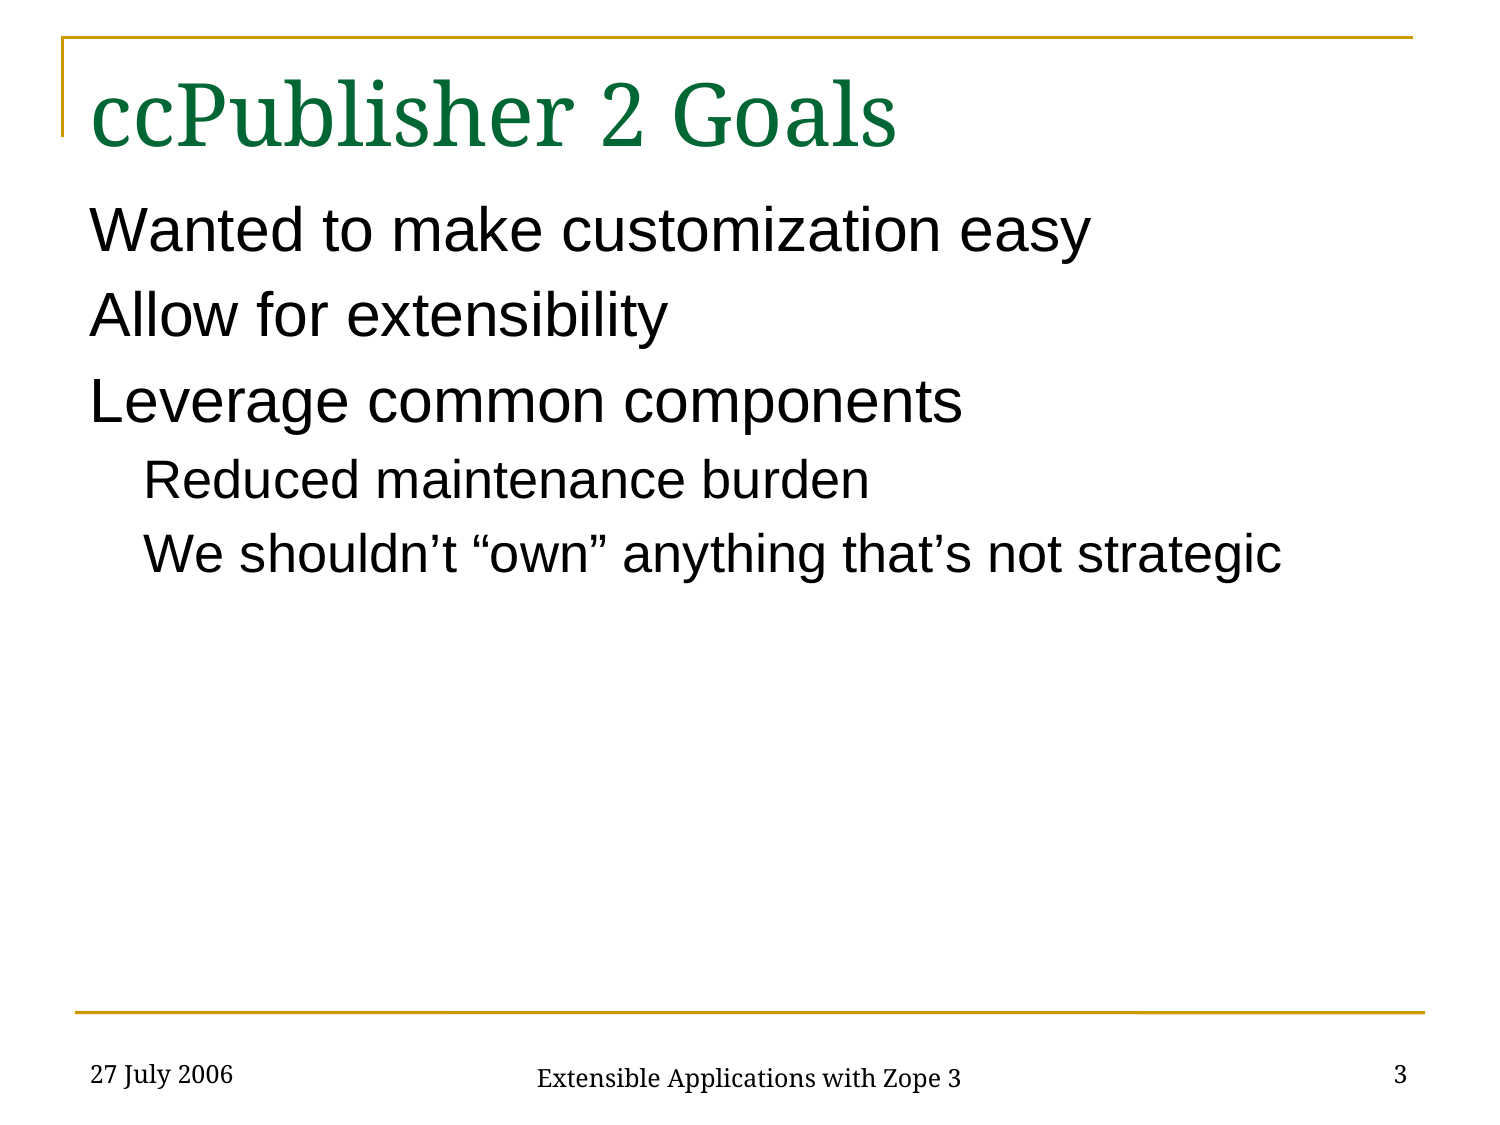

# ccPublisher 2 Goals
Wanted to make customization easy
Allow for extensibility
Leverage common components
Reduced maintenance burden
We shouldn’t “own” anything that’s not strategic
Extensible Applications with Zope 3
27 July 2006
3